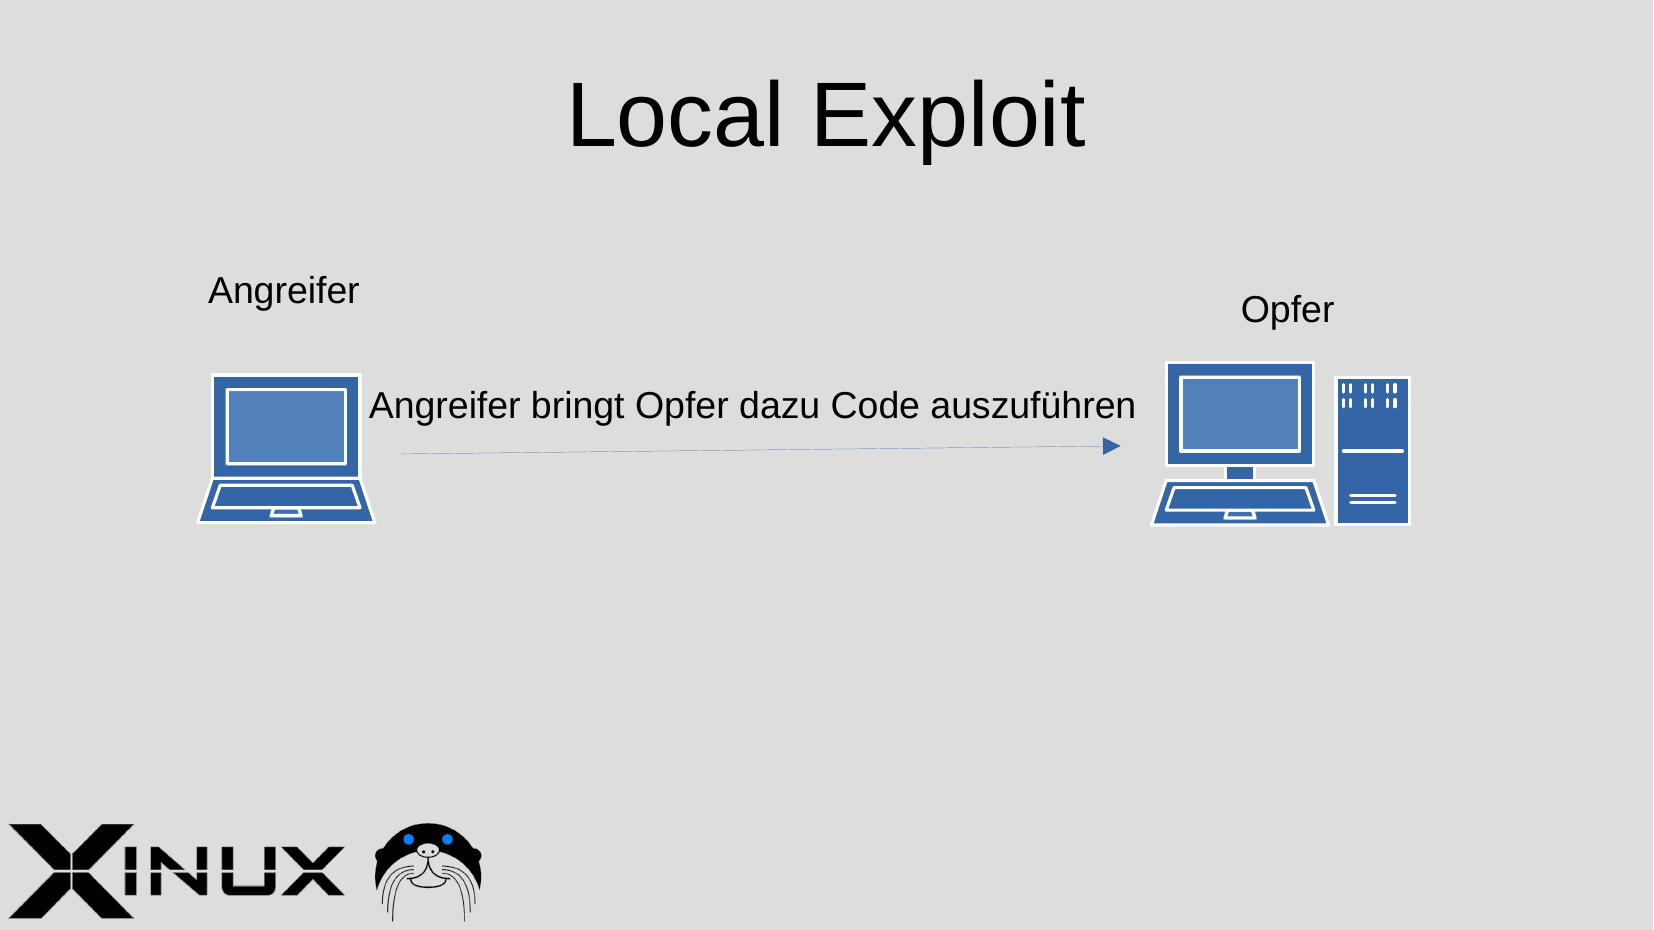

# Local Exploit
Angreifer
Opfer
Angreifer bringt Opfer dazu Code auszuführen